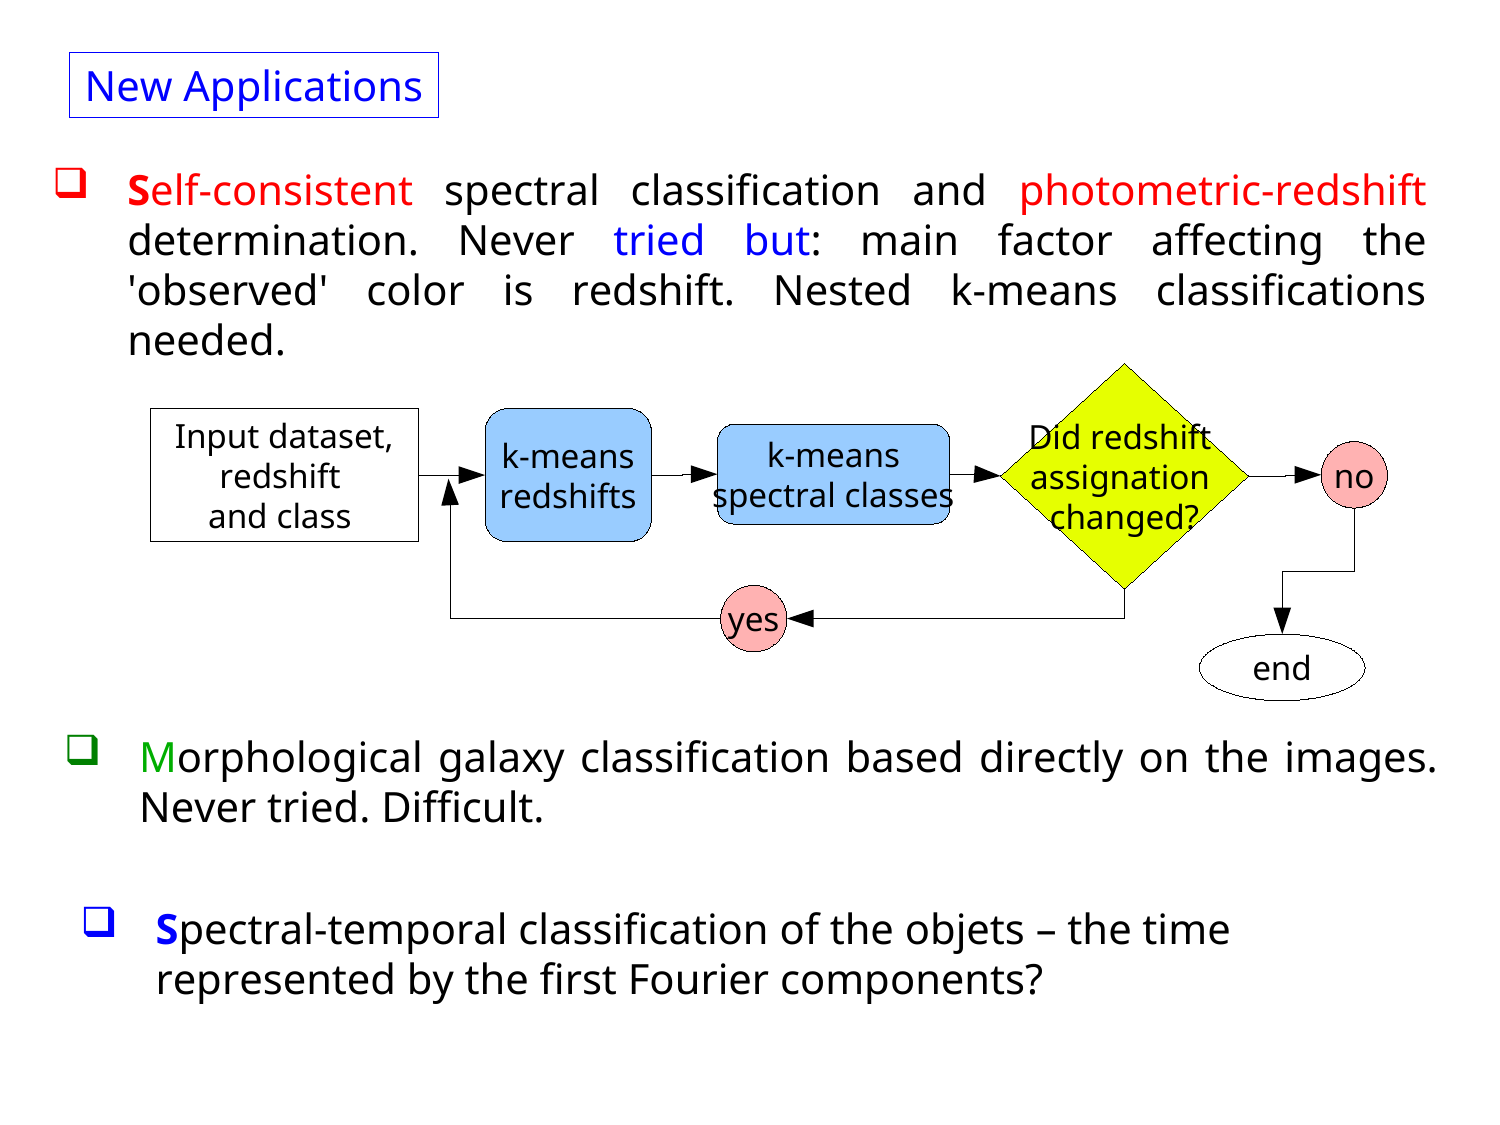

New Applications
Self-consistent spectral classification and photometric-redshift determination. Never tried but: main factor affecting the 'observed' color is redshift. Nested k-means classifications needed.
Did redshift
assignation
changed?
Input dataset,
redshift
and class
k-means
redshifts
k-means
spectral classes
no
yes
end
Morphological galaxy classification based directly on the images. Never tried. Difficult.
Spectral-temporal classification of the objets – the time represented by the first Fourier components?